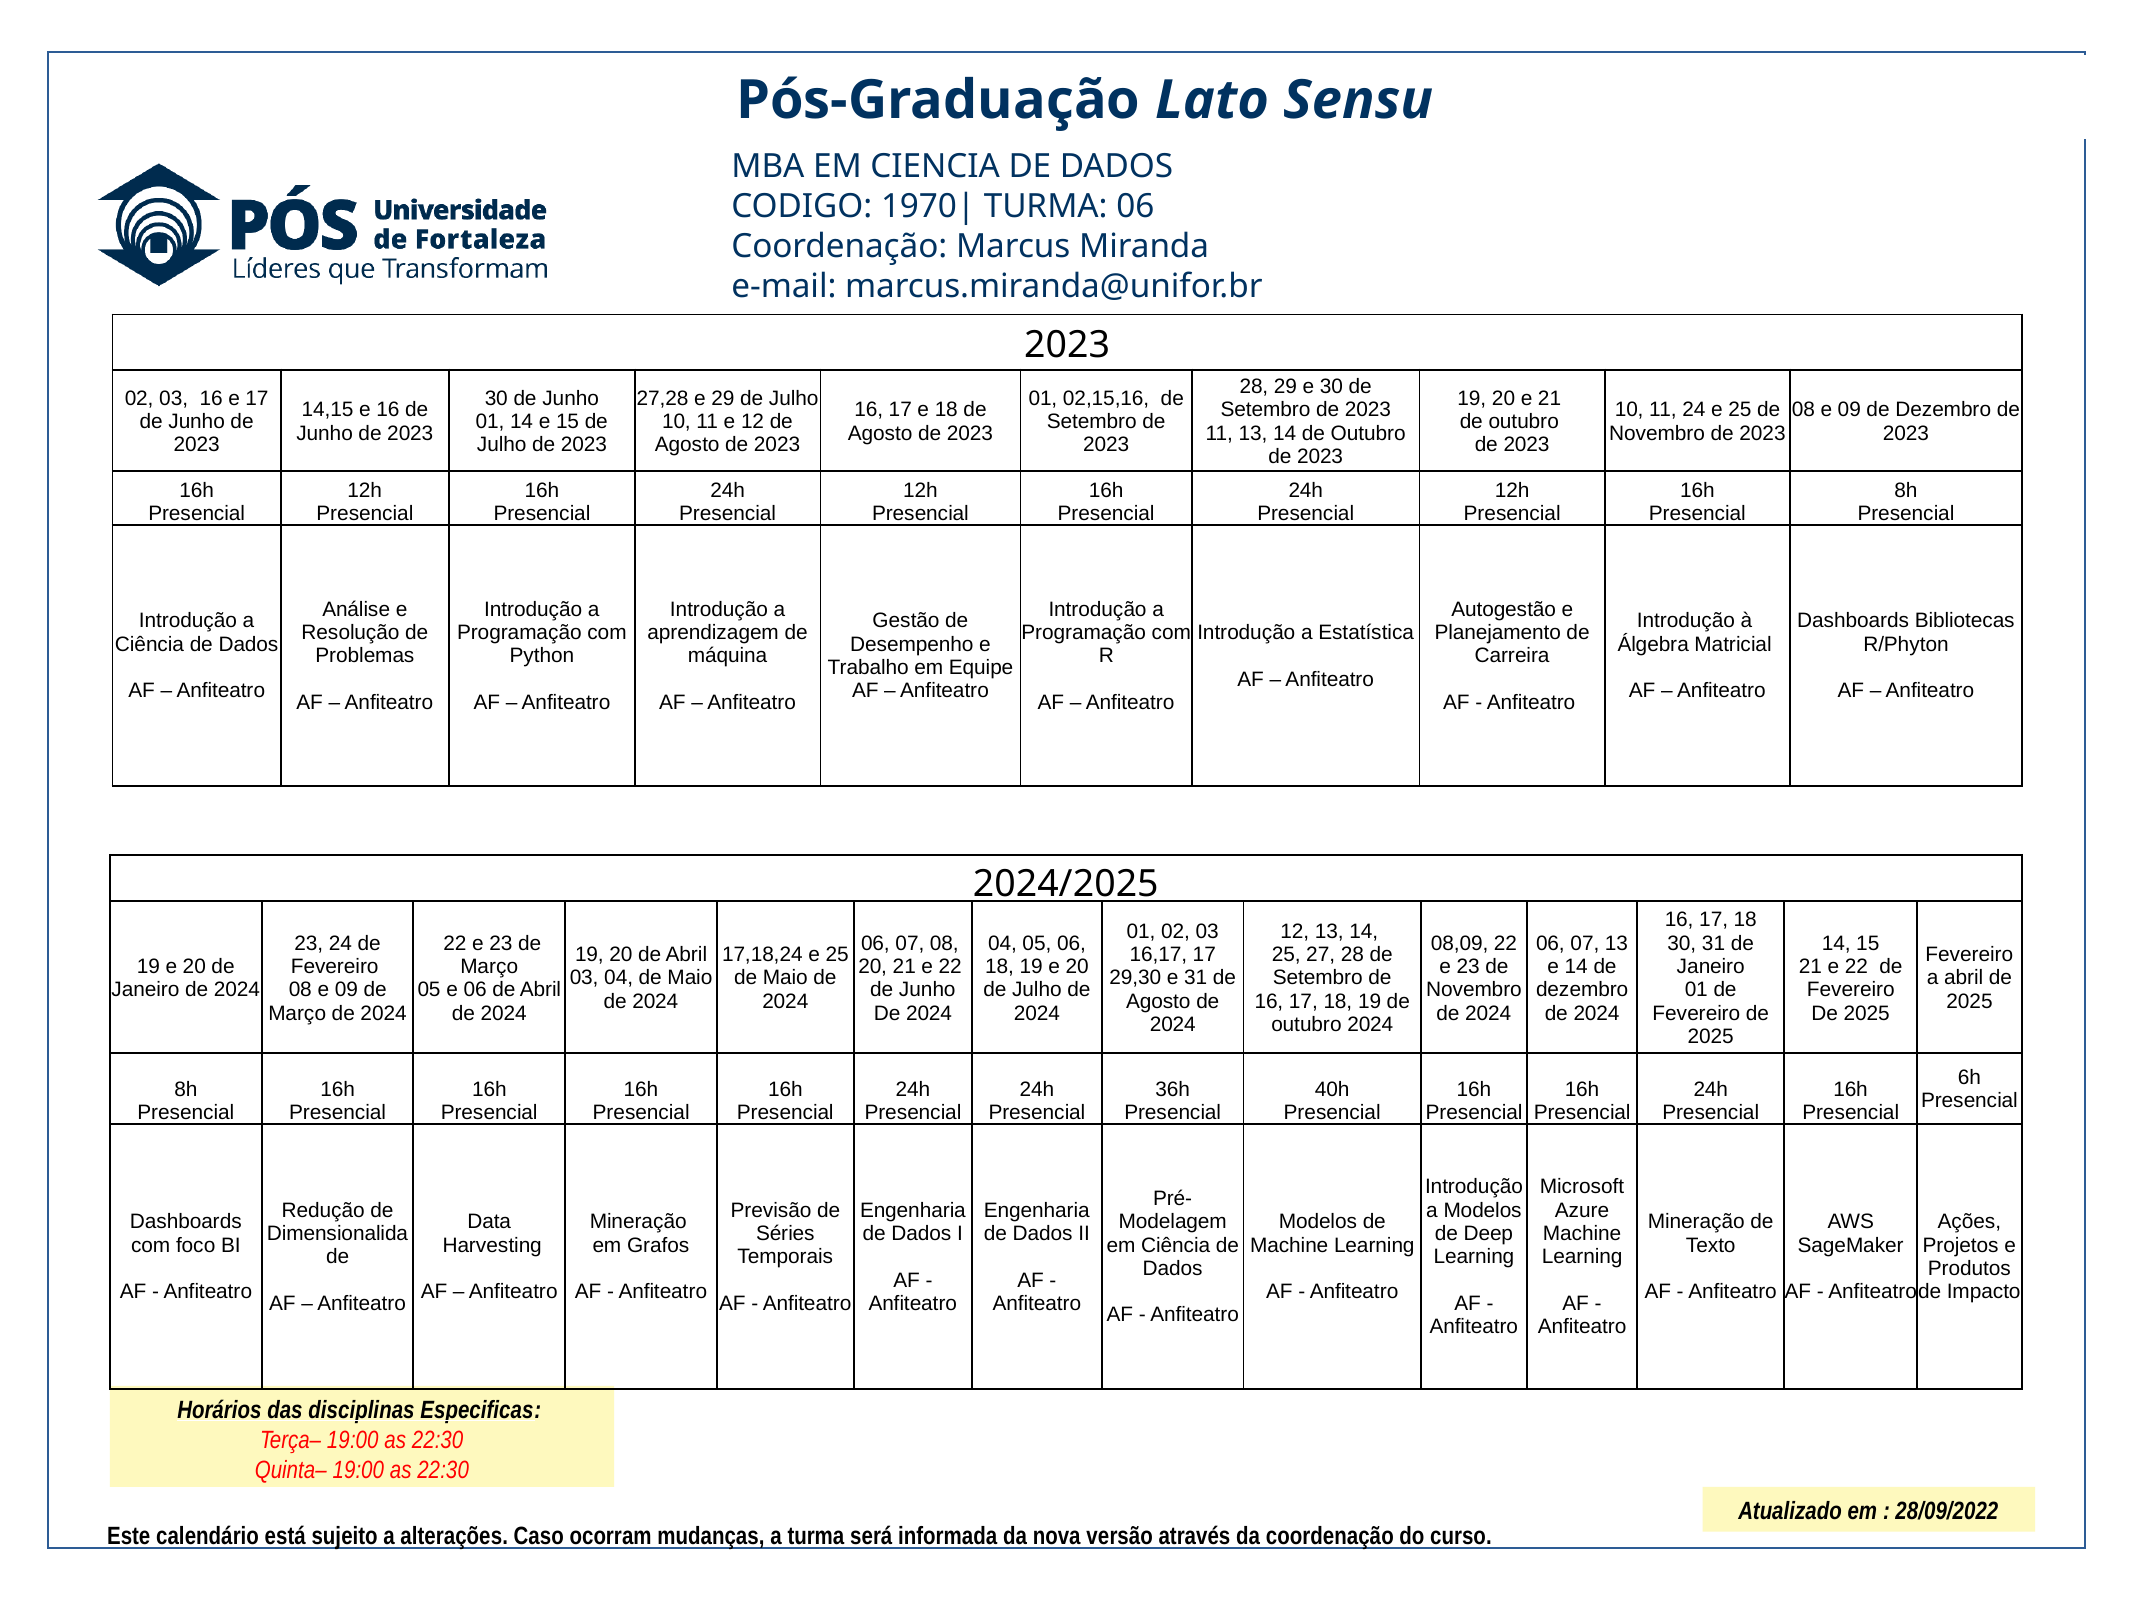

| Pós-Graduação Lato Sensu |
| --- |
MBA EM CIENCIA DE DADOS
CODIGO: 1970| TURMA: 06
Coordenação: Marcus Miranda
e-mail: marcus.miranda@unifor.br
| 2023 | | | | | | | | | |
| --- | --- | --- | --- | --- | --- | --- | --- | --- | --- |
| 02, 03, 16 e 17 de Junho de 2023 | 14,15 e 16 de Junho de 2023 | 30 de Junho 01, 14 e 15 de Julho de 2023 | 27,28 e 29 de Julho 10, 11 e 12 de Agosto de 2023 | 16, 17 e 18 de Agosto de 2023 | 01, 02,15,16, de Setembro de 2023 | 28, 29 e 30 de Setembro de 2023 11, 13, 14 de Outubro de 2023 | 19, 20 e 21 de outubro de 2023 | 10, 11, 24 e 25 de Novembro de 2023 | 08 e 09 de Dezembro de 2023 |
| 16h Presencial | 12h Presencial | 16h Presencial | 24h Presencial | 12h Presencial | 16h Presencial | 24h Presencial | 12h Presencial | 16h Presencial | 8h Presencial |
| Introdução a Ciência de Dados AF – Anfiteatro | Análise e Resolução de Problemas AF – Anfiteatro | Introdução a Programação com Python AF – Anfiteatro | Introdução a aprendizagem de máquina AF – Anfiteatro | Gestão de Desempenho e Trabalho em Equipe AF – Anfiteatro | Introdução a Programação com R AF – Anfiteatro | Introdução a Estatística AF – Anfiteatro | Autogestão e Planejamento de Carreira AF - Anfiteatro | Introdução à Álgebra Matricial AF – Anfiteatro | Dashboards Bibliotecas R/Phyton AF – Anfiteatro |
| 2024/2025 | | | | | | | | | | | | | |
| --- | --- | --- | --- | --- | --- | --- | --- | --- | --- | --- | --- | --- | --- |
| 19 e 20 de Janeiro de 2024 | 23, 24 de Fevereiro 08 e 09 de Março de 2024 | 22 e 23 de Março 05 e 06 de Abril de 2024 | 19, 20 de Abril 03, 04, de Maio de 2024 | 17,18,24 e 25 de Maio de 2024 | 06, 07, 08, 20, 21 e 22 de Junho De 2024 | 04, 05, 06, 18, 19 e 20 de Julho de 2024 | 01, 02, 03 16,17, 17 29,30 e 31 de Agosto de 2024 | 12, 13, 14, 25, 27, 28 de Setembro de 16, 17, 18, 19 de outubro 2024 | 08,09, 22 e 23 de Novembro de 2024 | 06, 07, 13 e 14 de dezembro de 2024 | 16, 17, 18 30, 31 de Janeiro 01 de Fevereiro de 2025 | 14, 15 21 e 22 de Fevereiro De 2025 | Fevereiro a abril de 2025 |
| 8h Presencial | 16h Presencial | 16h Presencial | 16h Presencial | 16h Presencial | 24h Presencial | 24h Presencial | 36h Presencial | 40h Presencial | 16h Presencial | 16h Presencial | 24h Presencial | 16h Presencial | 6h Presencial |
| Dashboards com foco BI AF - Anfiteatro | Redução de Dimensionalidade AF – Anfiteatro | Data Harvesting AF – Anfiteatro | Mineração em Grafos AF - Anfiteatro | Previsão de Séries Temporais AF - Anfiteatro | Engenharia de Dados I AF - Anfiteatro | Engenharia de Dados II AF - Anfiteatro | Pré-Modelagem em Ciência de Dados AF - Anfiteatro | Modelos de Machine Learning AF - Anfiteatro | Introdução a Modelos de Deep Learning AF - Anfiteatro | Microsoft Azure Machine Learning AF - Anfiteatro | Mineração de Texto AF - Anfiteatro | AWS SageMaker AF - Anfiteatro | Ações, Projetos e Produtos de Impacto |
Horários das disciplinas Especificas:
Terça– 19:00 as 22:30
Quinta– 19:00 as 22:30
Atualizado em : 28/09/2022
Este calendário está sujeito a alterações. Caso ocorram mudanças, a turma será informada da nova versão através da coordenação do curso.